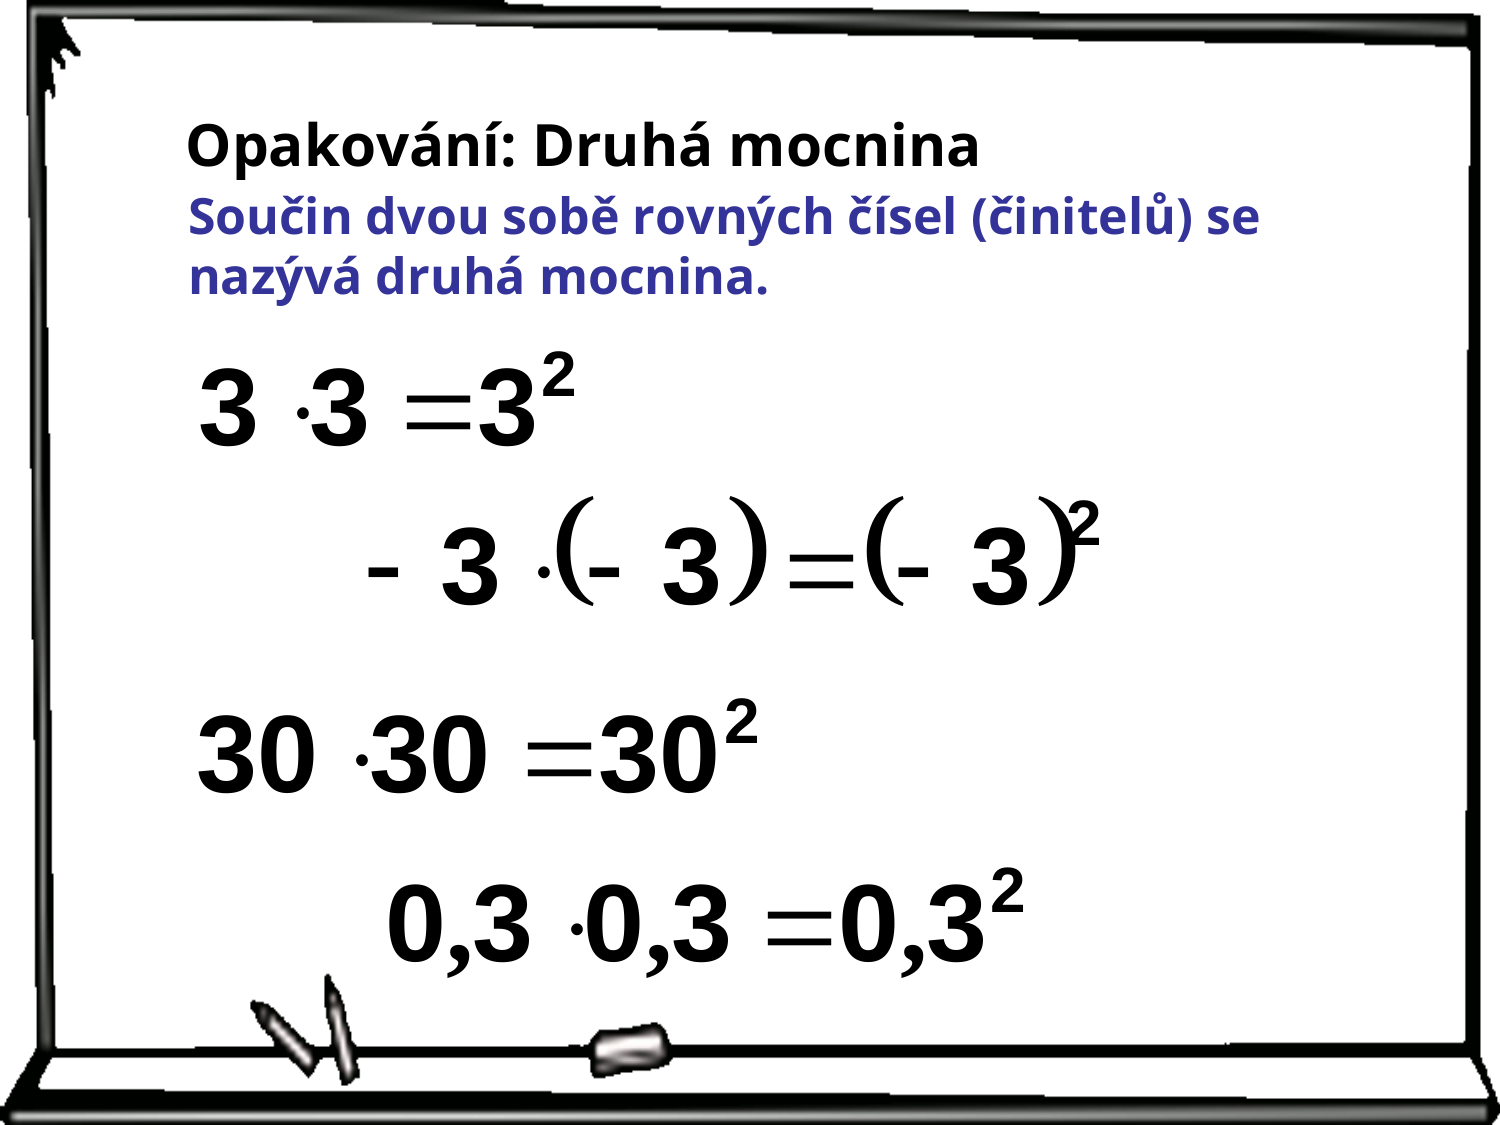

Opakování: Druhá mocnina
Součin dvou sobě rovných čísel (činitelů) se nazývá druhá mocnina.